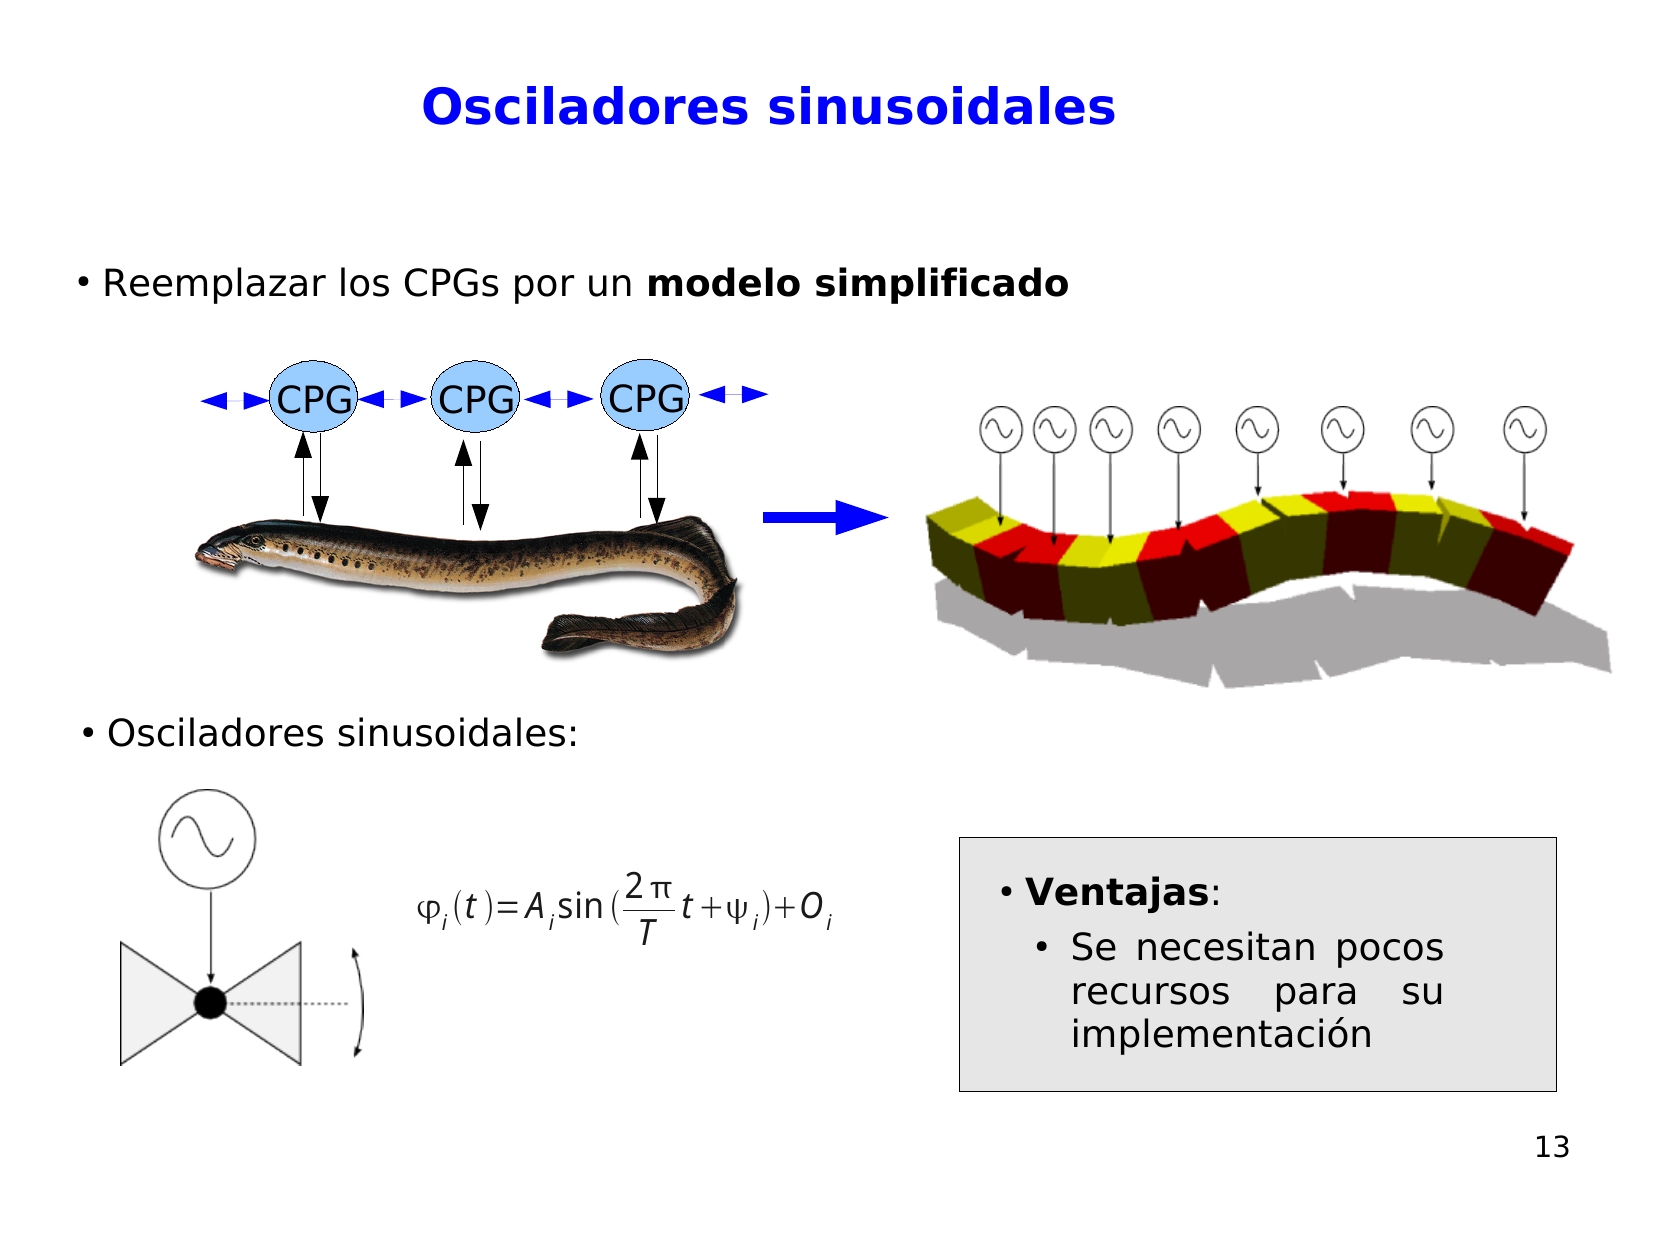

Osciladores sinusoidales
 Reemplazar los CPGs por un modelo simplificado
CPG
CPG
CPG
 Osciladores sinusoidales:
 Ventajas:
Se necesitan pocos recursos para su implementación
13